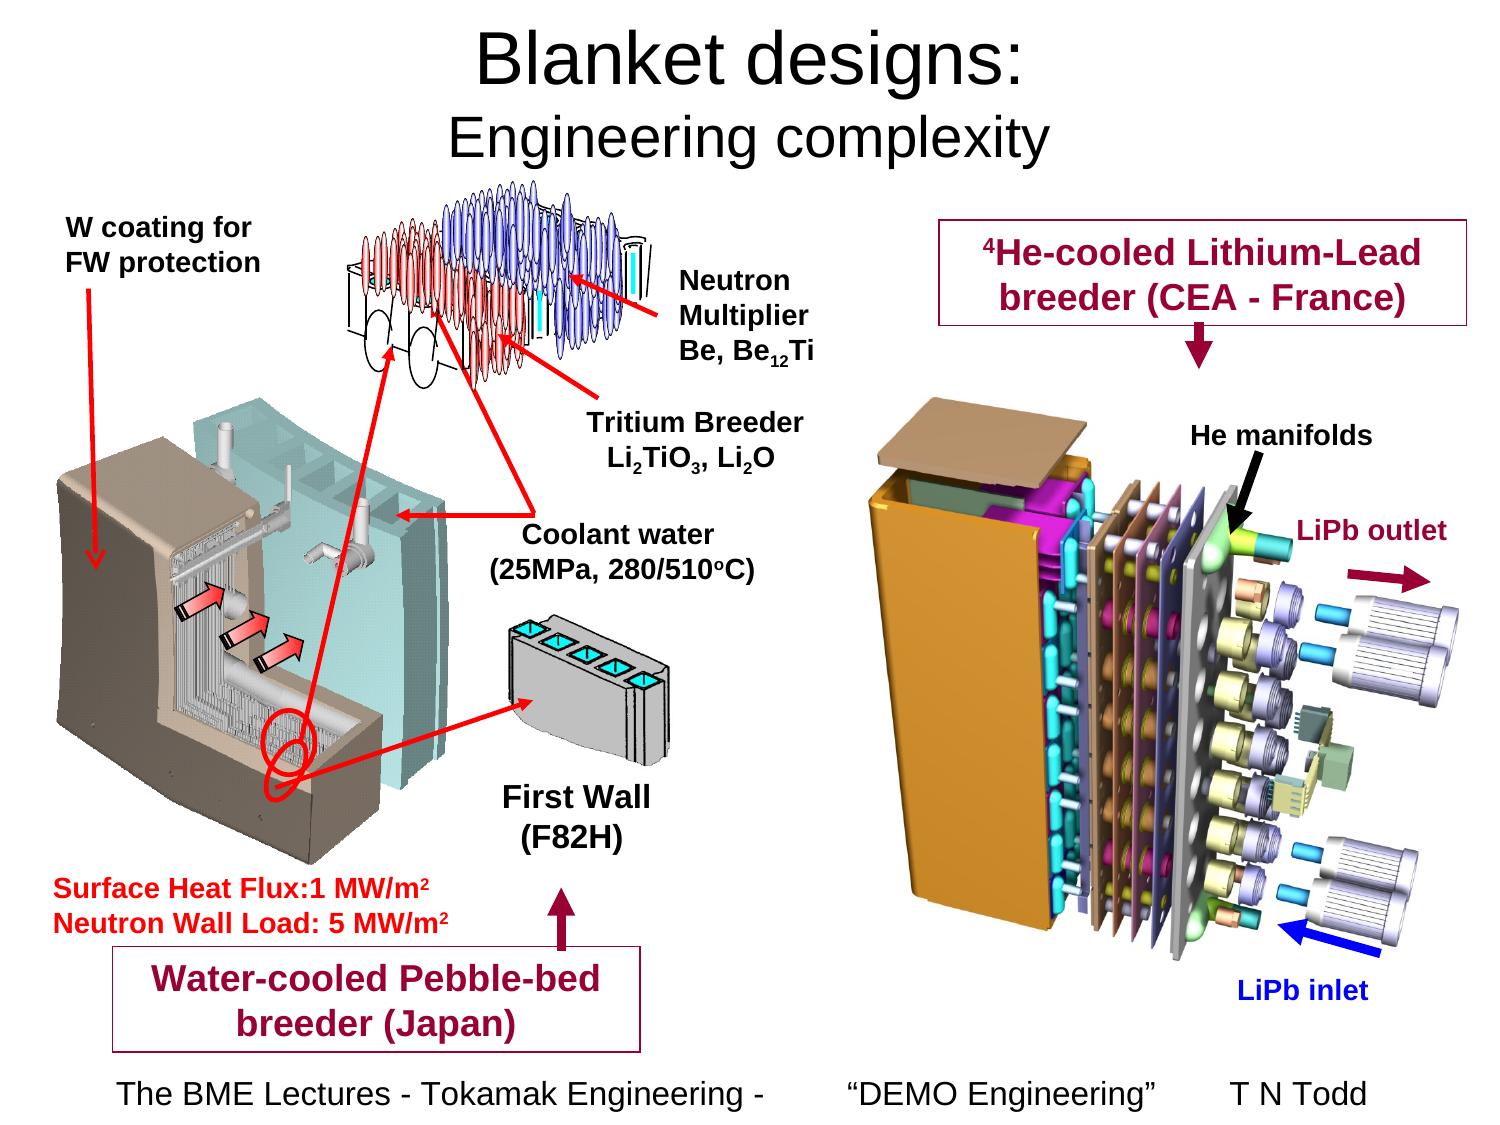

Blanket designs:
Engineering complexity
W coating for
FW protection
Neutron Multiplier
Be, Be12Ti
Tritium Breeder
Li2TiO3, Li2O
Coolant water
(25MPa, 280/510oC)
First Wall
(F82H)
Surface Heat Flux:1 MW/m2
Neutron Wall Load: 5 MW/m2
4He-cooled Lithium-Lead breeder (CEA - France)
He manifolds
LiPb outlet
LiPb inlet
Water-cooled Pebble-bed
breeder (Japan)